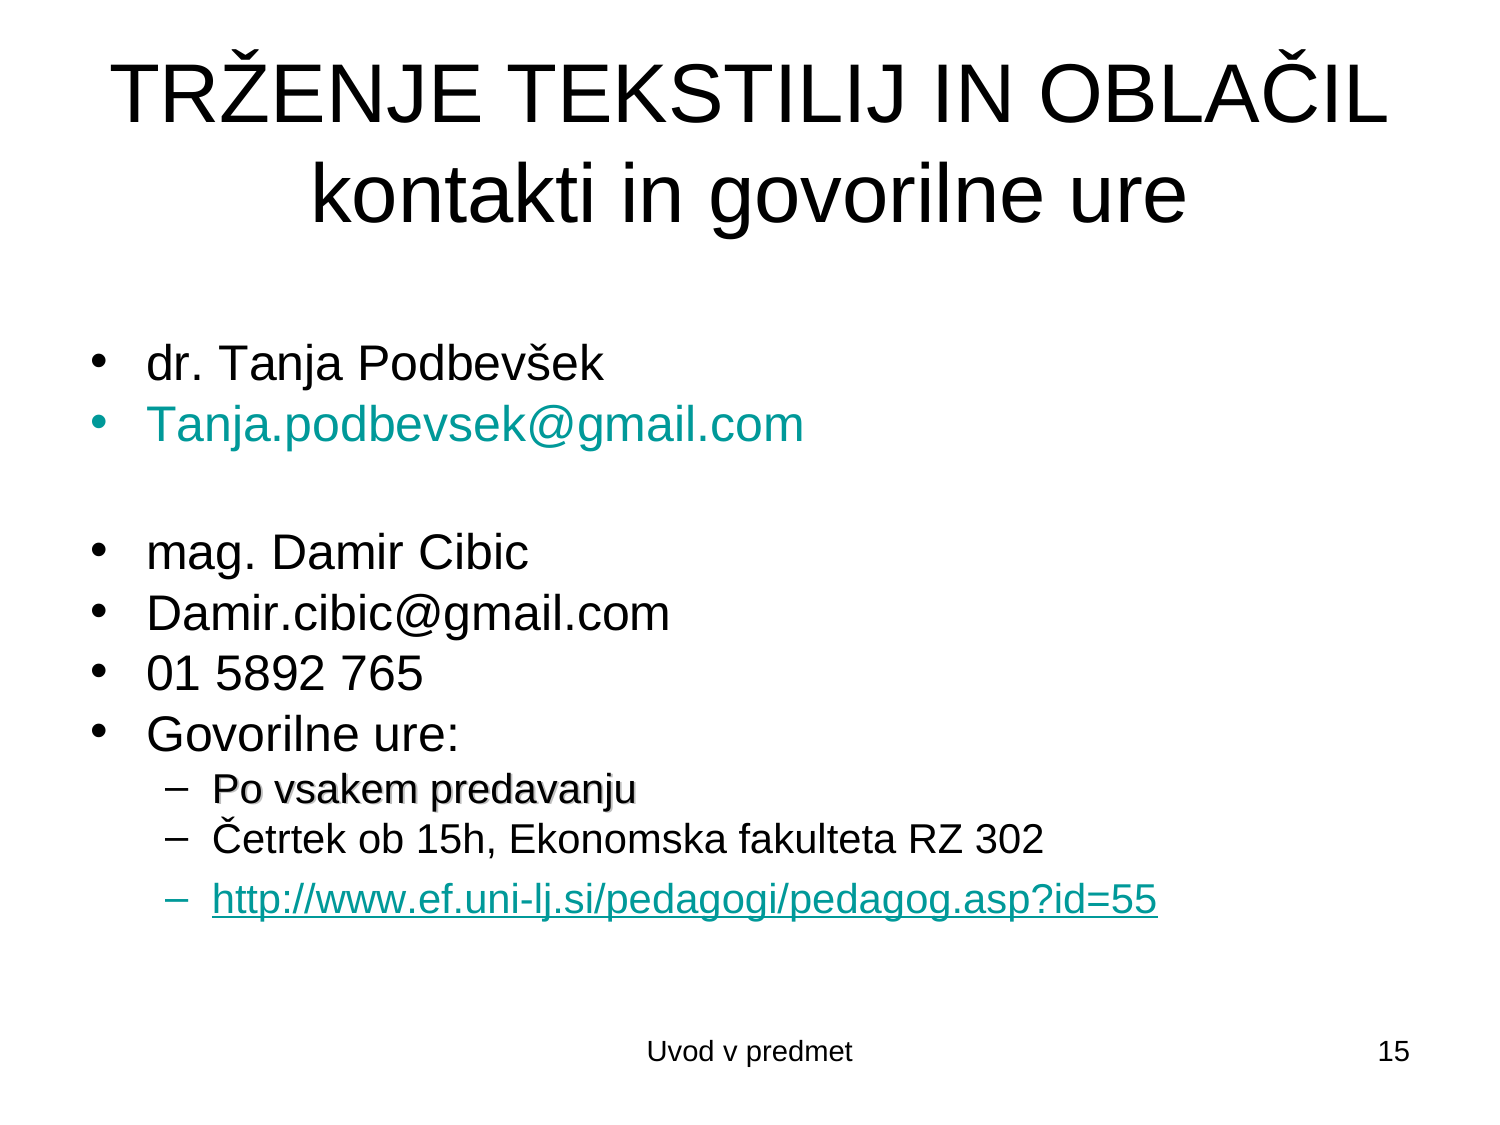

# TRŽENJE TEKSTILIJ IN OBLAČIL kontakti in govorilne ure
dr. Tanja Podbevšek
Tanja.podbevsek@gmail.com
mag. Damir Cibic
Damir.cibic@gmail.com
01 5892 765
Govorilne ure:
Po vsakem predavanju
Četrtek ob 15h, Ekonomska fakulteta RZ 302
http://www.ef.uni-lj.si/pedagogi/pedagog.asp?id=55
Uvod v predmet